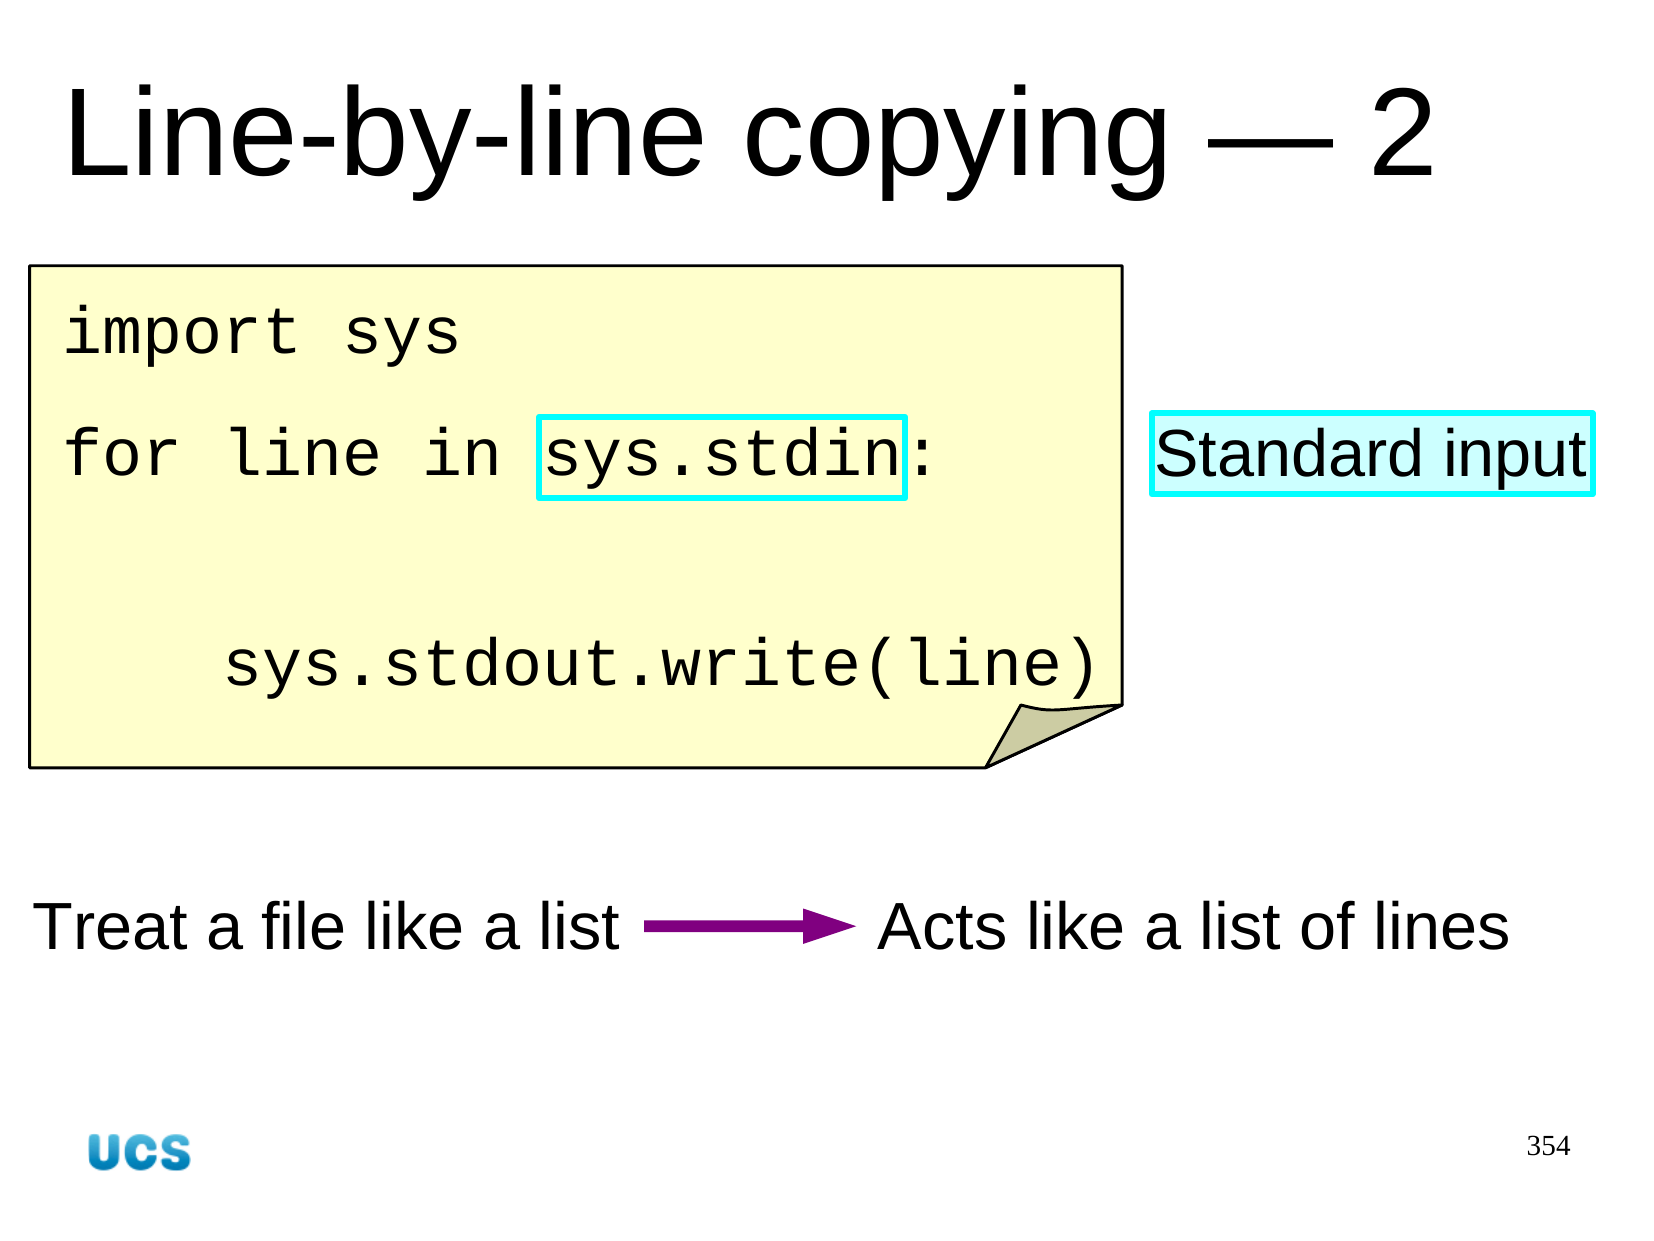

Line-by-line copying — 2
import sys
Standard input
for
line
in
sys.stdin
:
sys.stdout
.write(
line
)
Treat a file like a list
 Acts like a list of lines
354